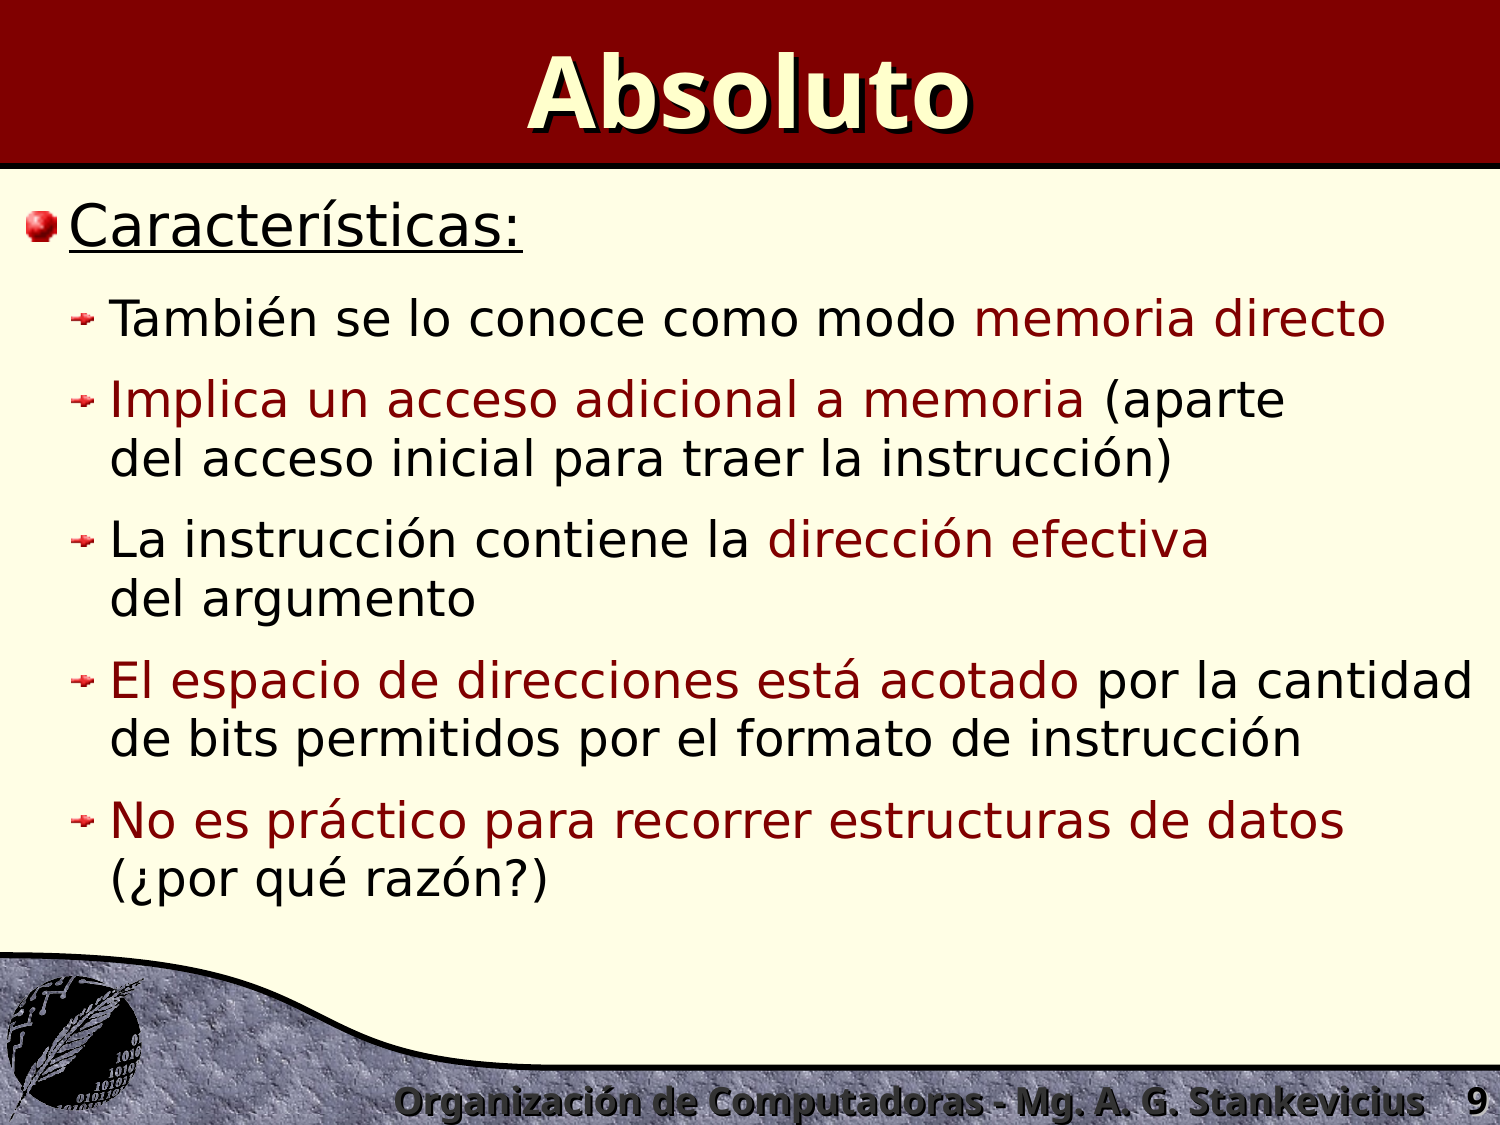

# Absoluto
Características:
También se lo conoce como modo memoria directo
Implica un acceso adicional a memoria (aparte
del acceso inicial para traer la instrucción)
La instrucción contiene la dirección efectiva
del argumento
El espacio de direcciones está acotado por la cantidad de bits permitidos por el formato de instrucción
No es práctico para recorrer estructuras de datos
(¿por qué razón?)
9